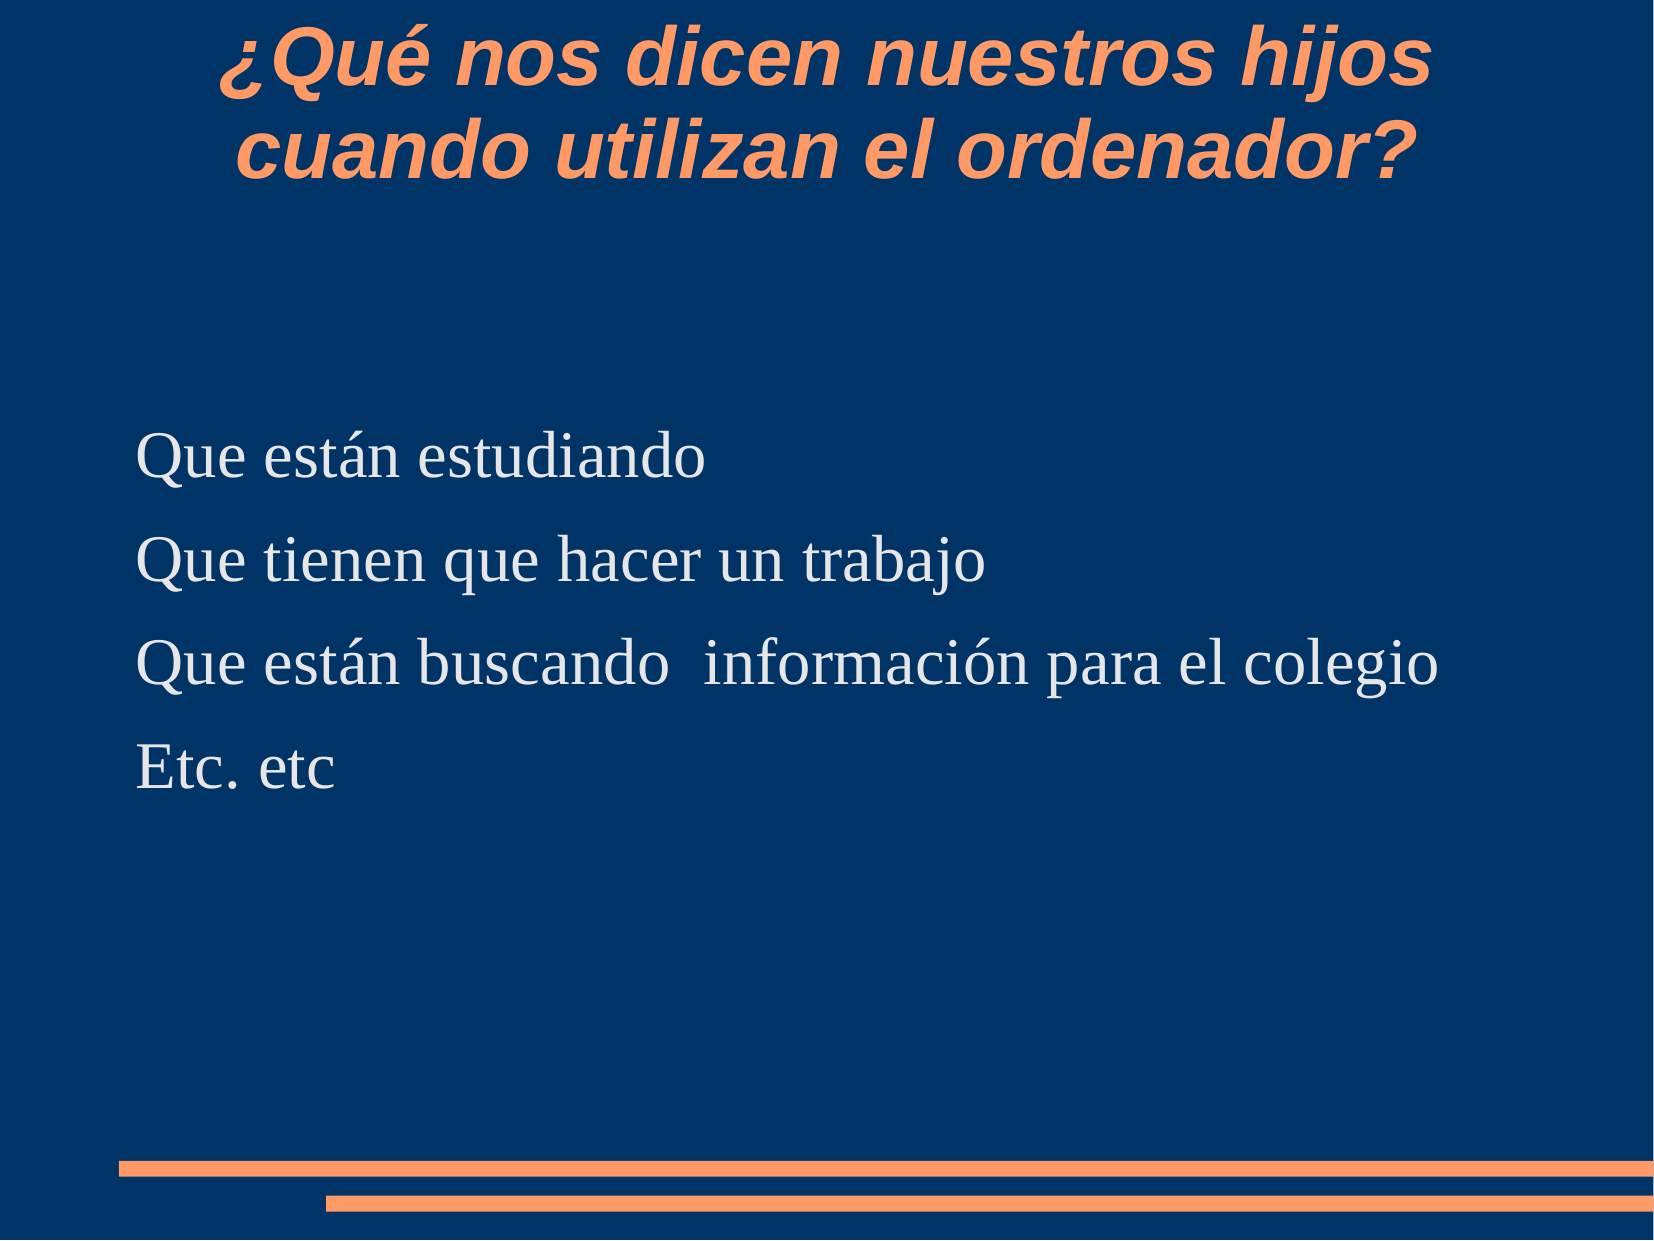

# ¿Qué nos dicen nuestros hijos cuando utilizan el ordenador?
Que están estudiando
Que tienen que hacer un trabajo
Que están buscando información para el colegio
Etc. etc